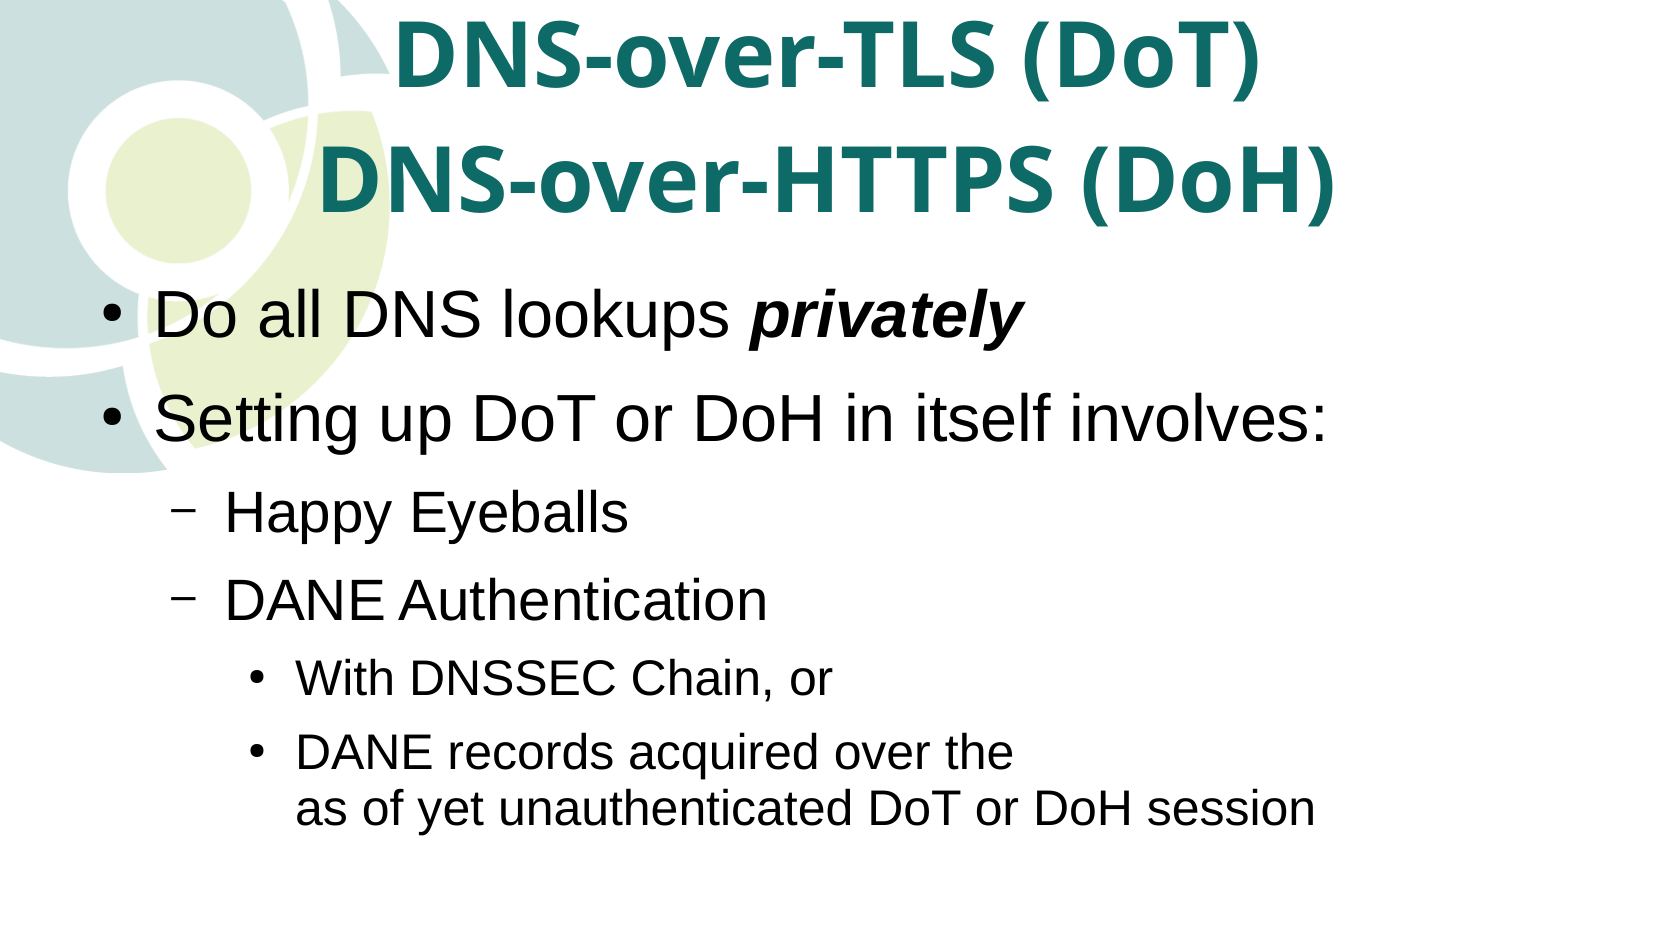

# DNS-over-TLS (DoT) DNS-over-HTTPS (DoH)
Do all DNS lookups privately
Setting up DoT or DoH in itself involves:
Happy Eyeballs
DANE Authentication
With DNSSEC Chain, or
DANE records acquired over the
as of yet unauthenticated DoT or DoH session